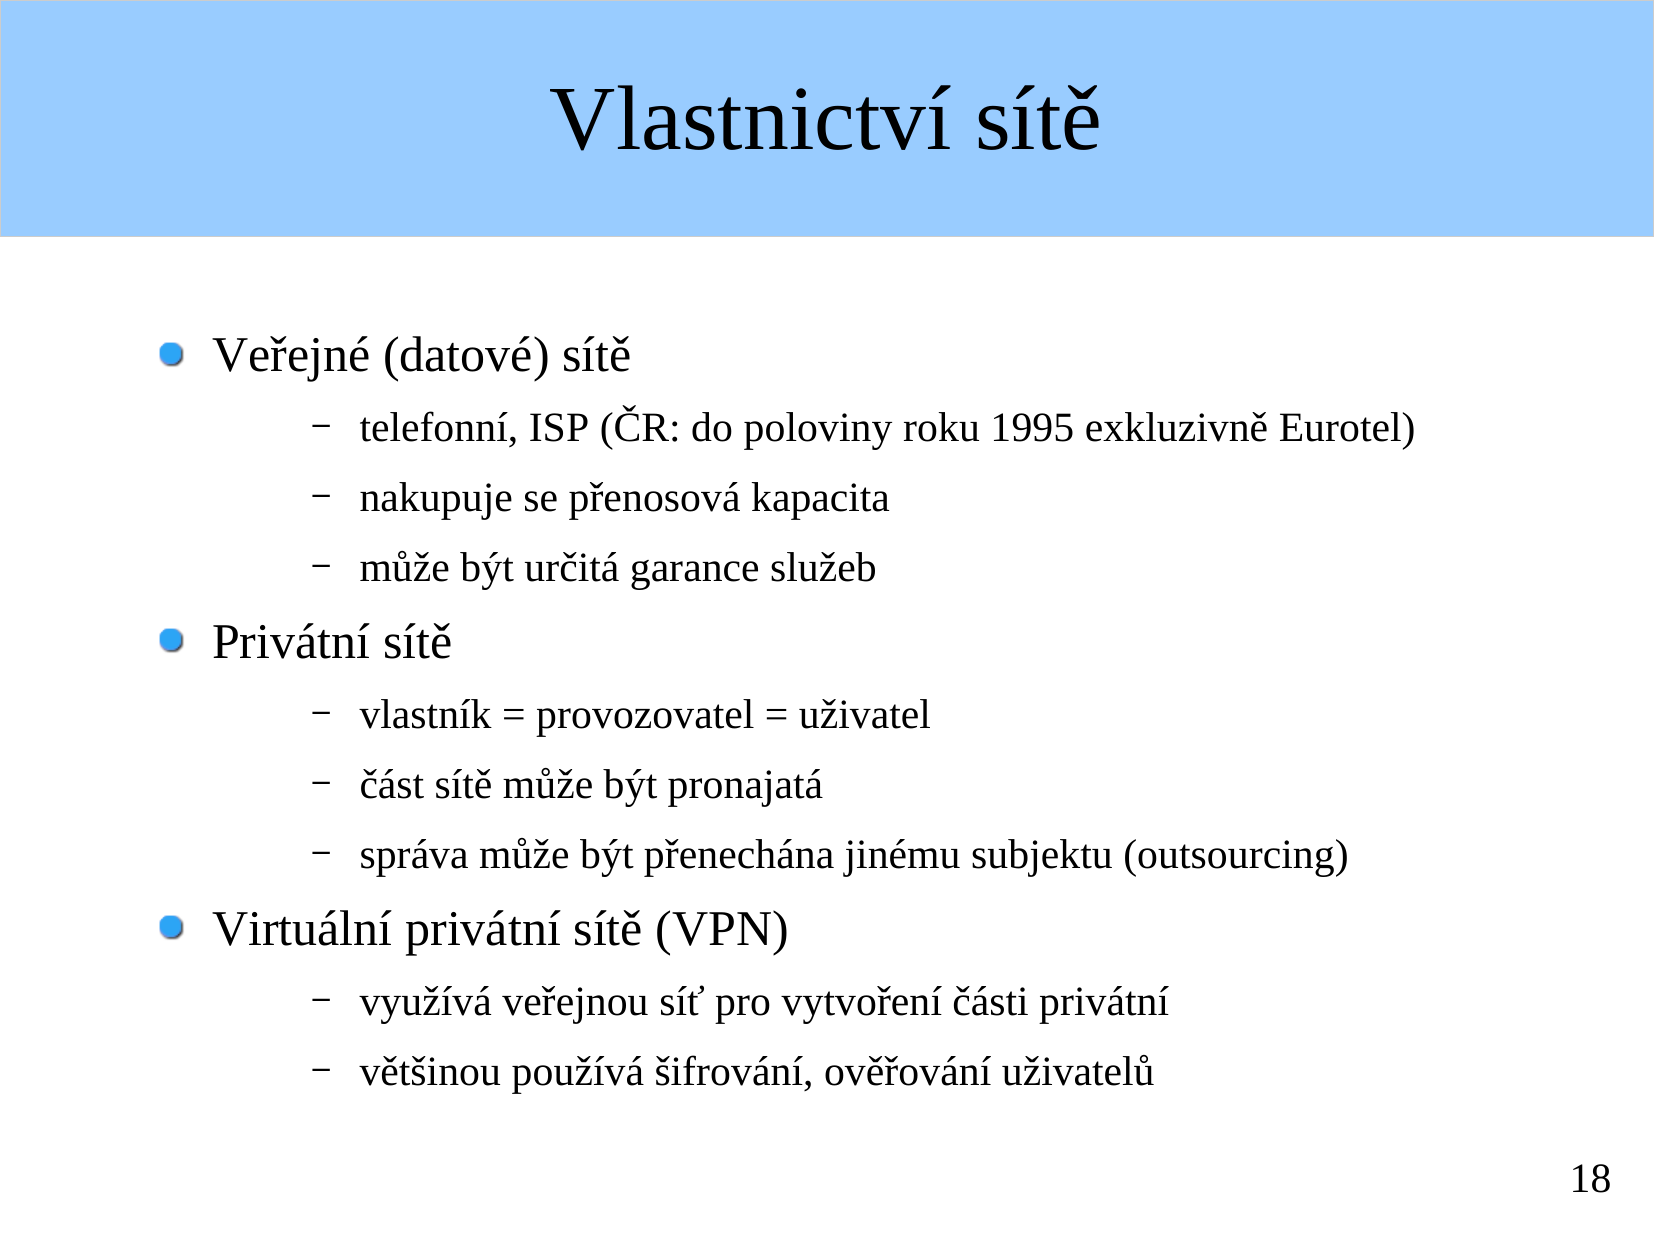

Vlastnictví sítě
# Veřejné (datové) sítě
telefonní, ISP (ČR: do poloviny roku 1995 exkluzivně Eurotel)
nakupuje se přenosová kapacita
může být určitá garance služeb
Privátní sítě
vlastník = provozovatel = uživatel
část sítě může být pronajatá
správa může být přenechána jinému subjektu (outsourcing)
Virtuální privátní sítě (VPN)
využívá veřejnou síť pro vytvoření části privátní
většinou používá šifrování, ověřování uživatelů